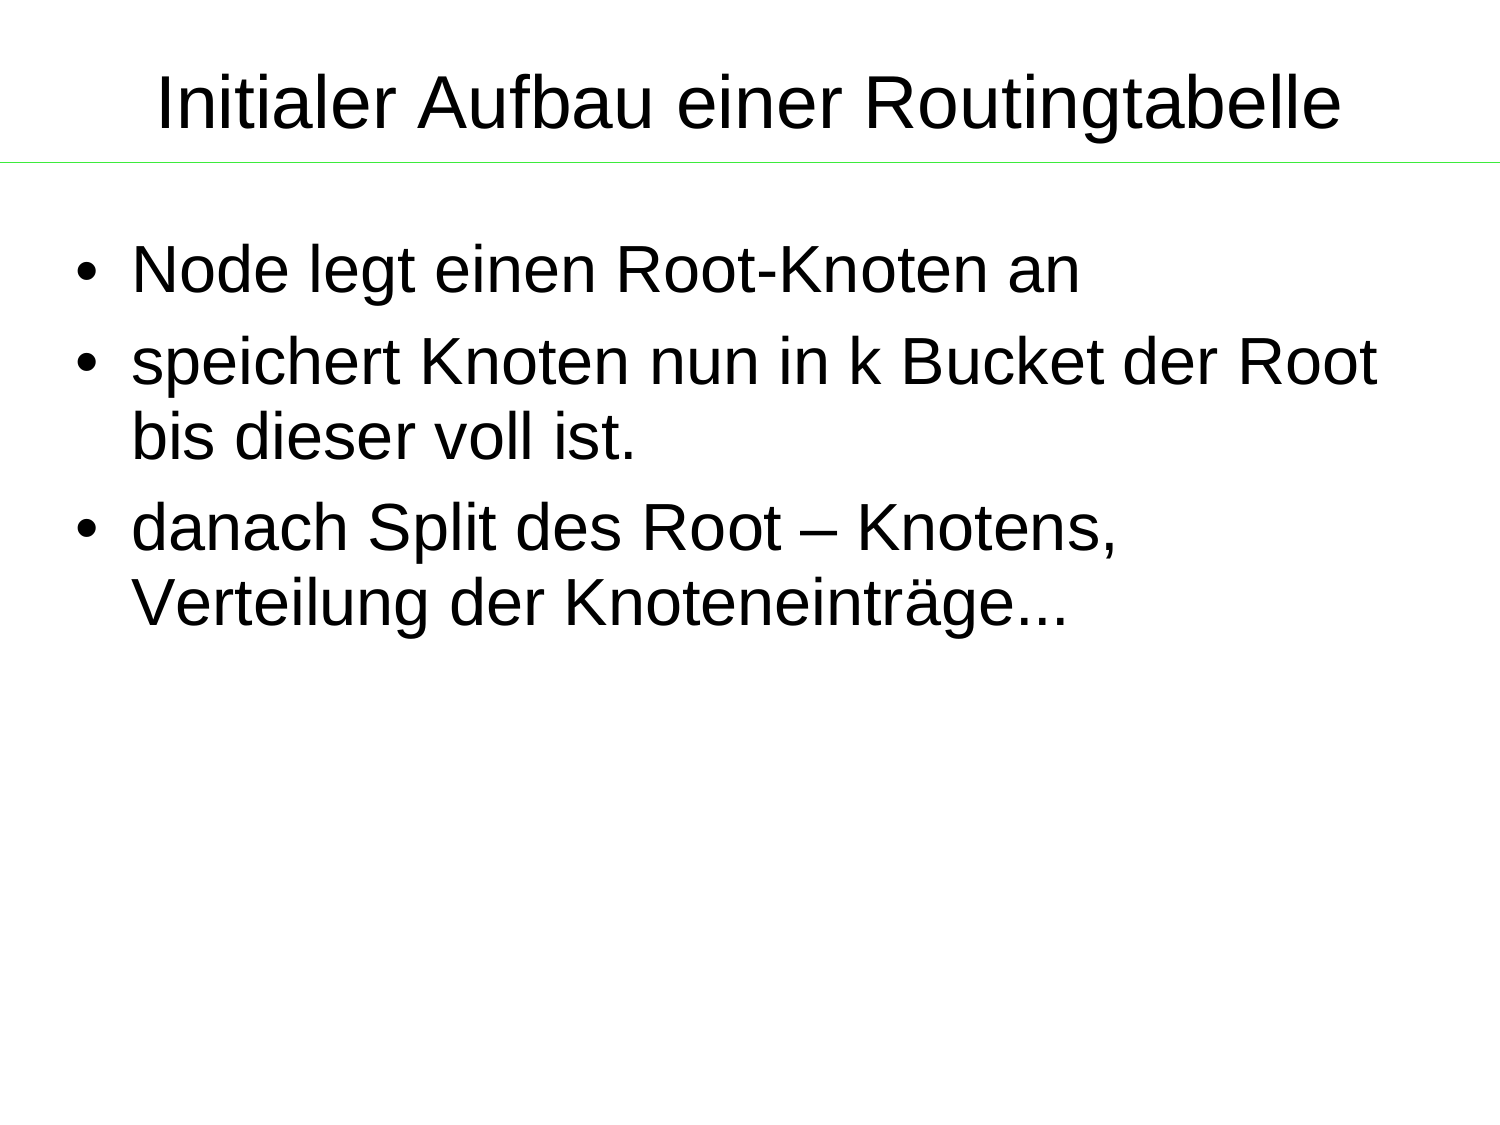

# Initialer Aufbau einer Routingtabelle
Node legt einen Root-Knoten an
speichert Knoten nun in k Bucket der Root bis dieser voll ist.
danach Split des Root – Knotens, Verteilung der Knoteneinträge...